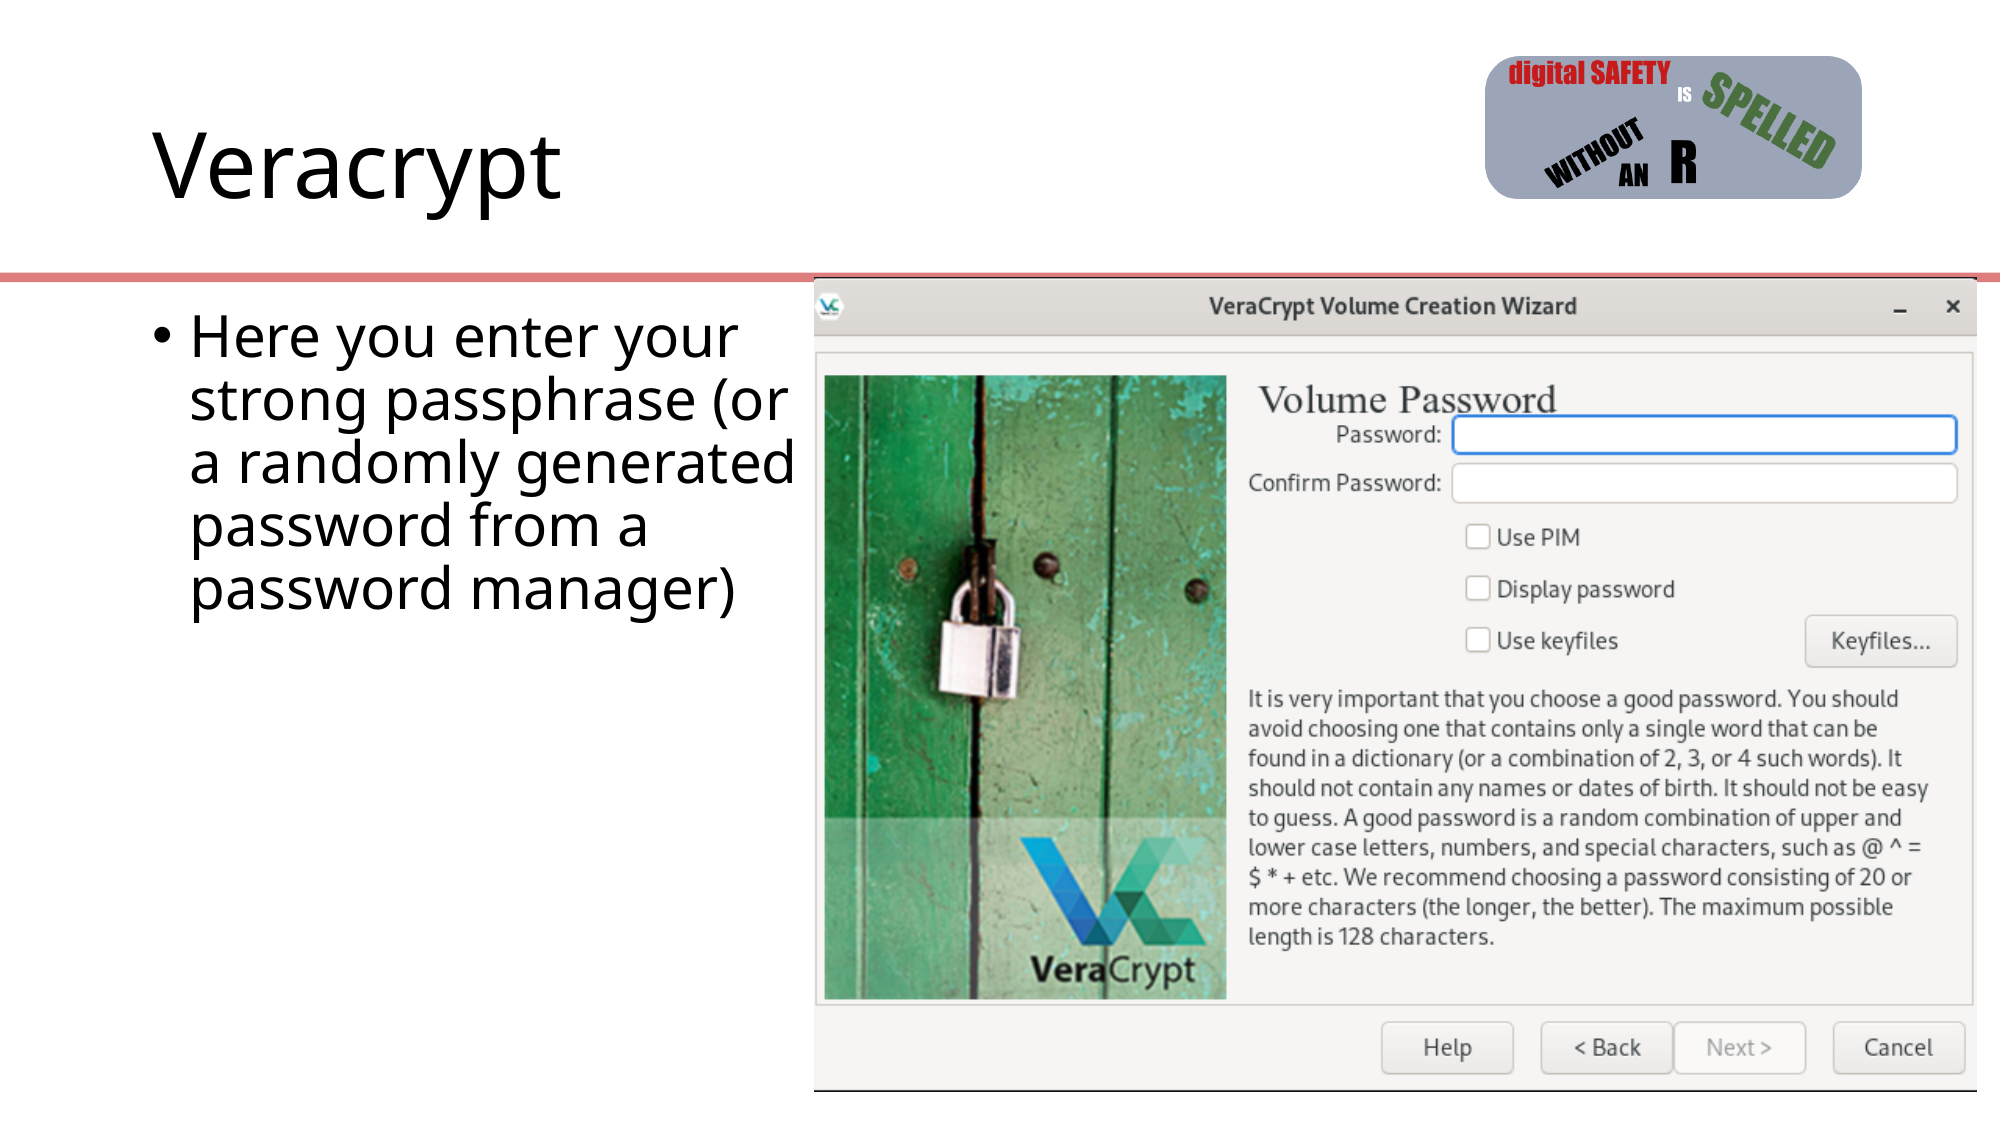

# Veracrypt
Here you enter your strong passphrase (or a randomly generated password from a password manager)